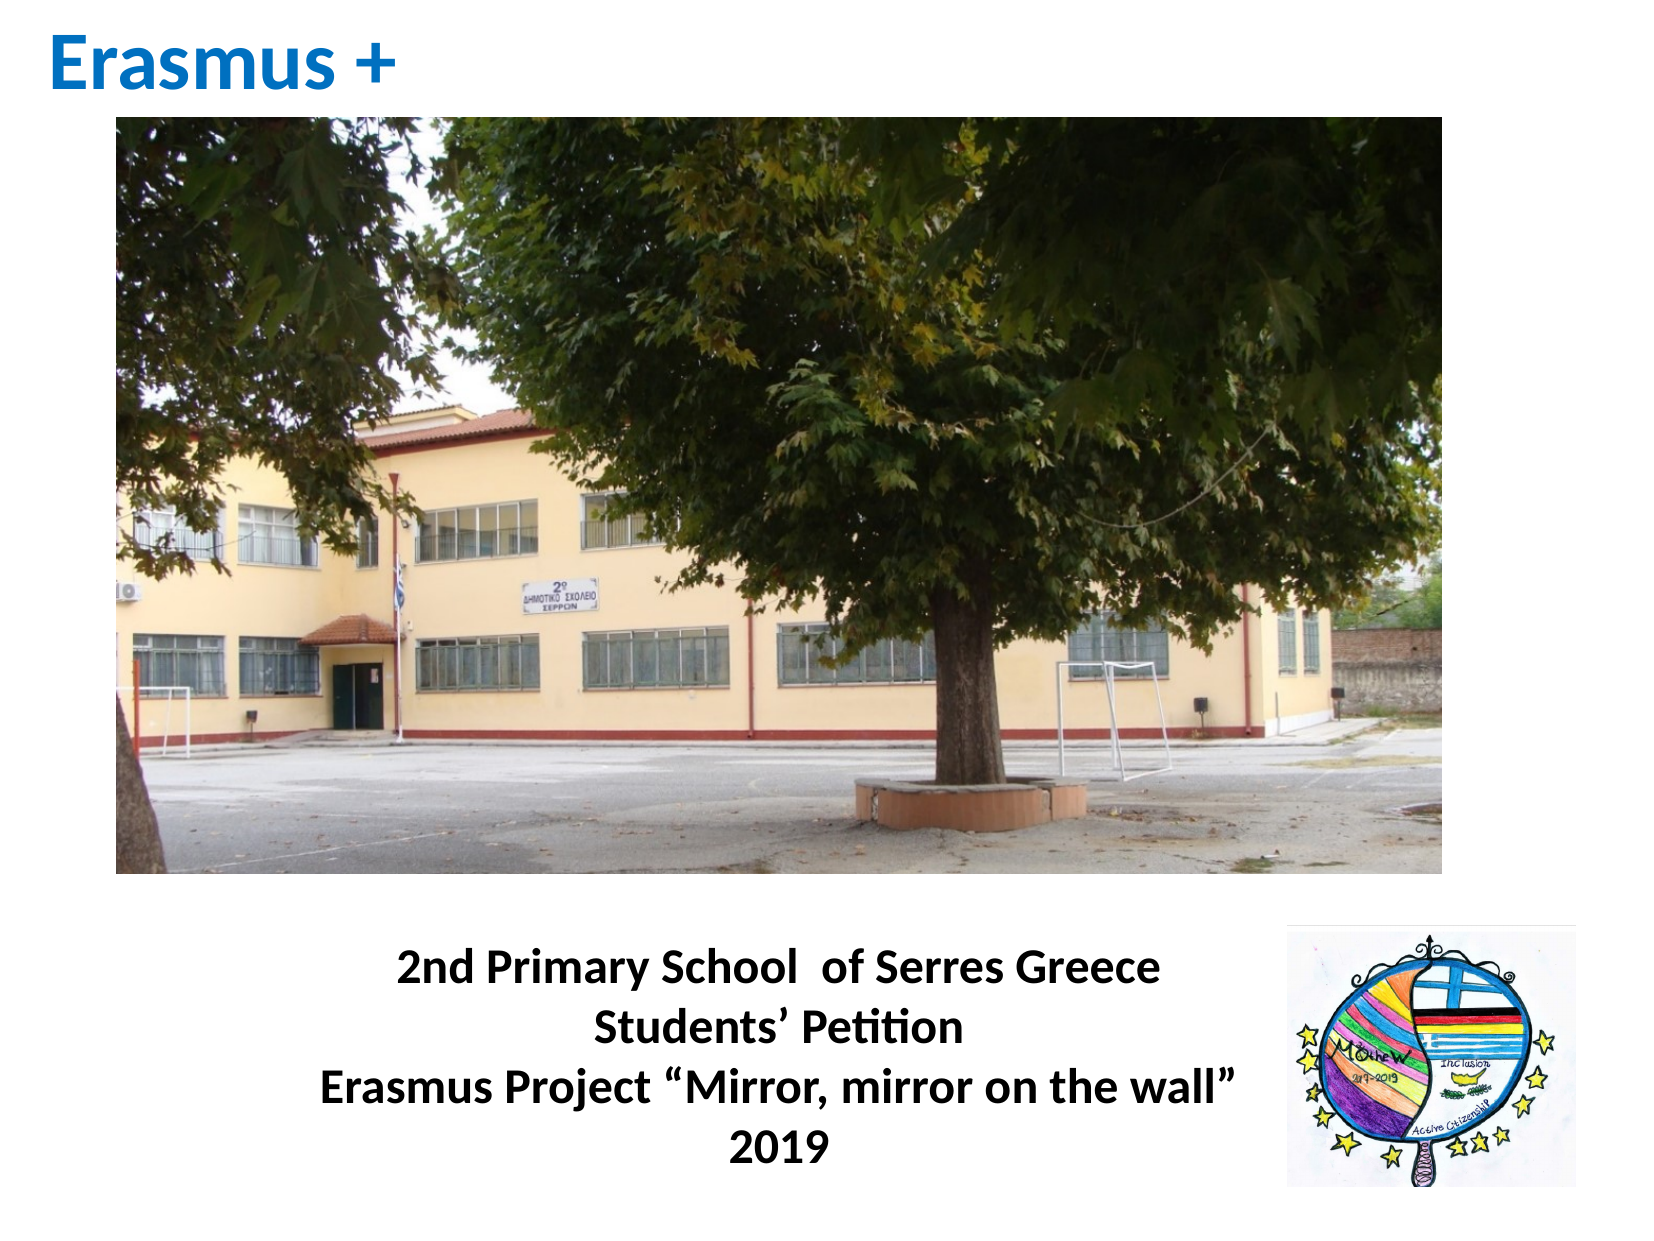

Erasmus +
2nd Primary School of Serres Greece
Students’ Petition
Erasmus Project “Mirror, mirror on the wall”
2019